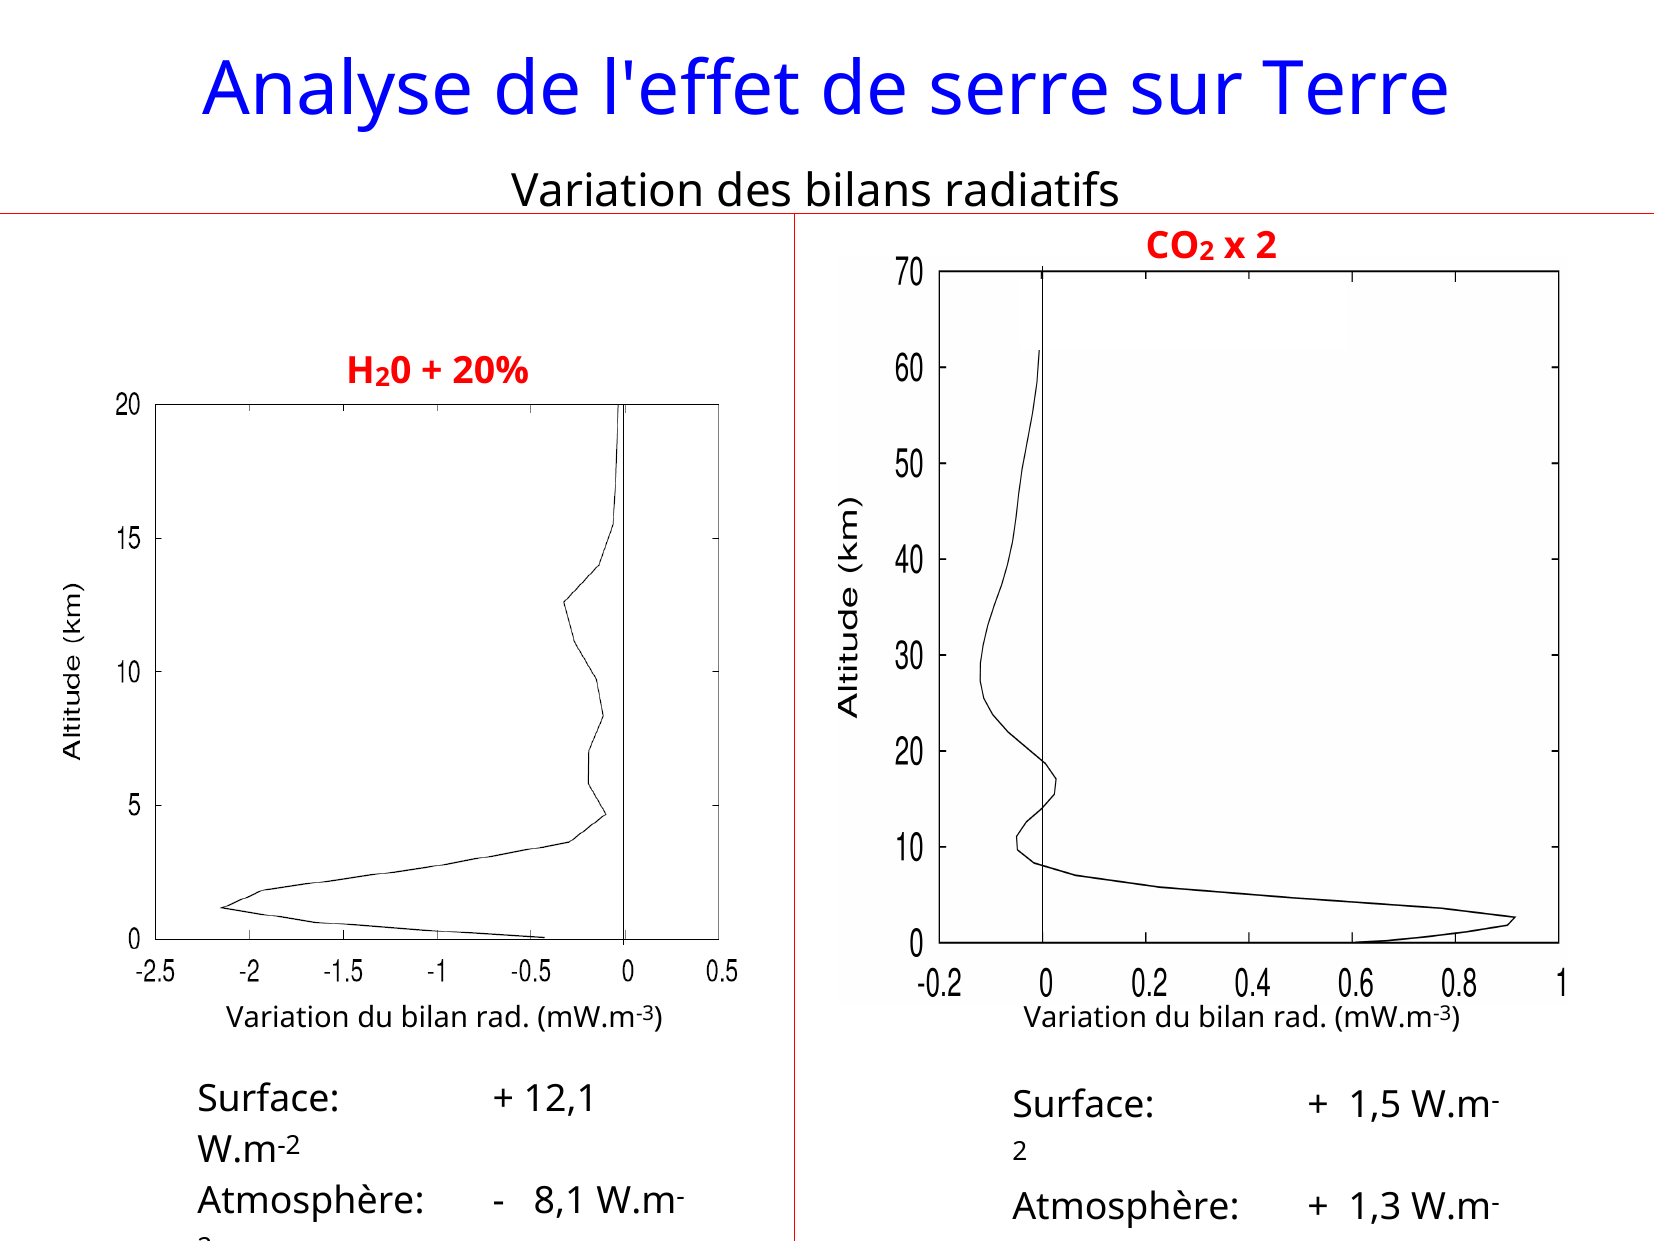

# Analyse de l'effet de serre sur Terre
Variation des bilans radiatifs
CO2 x 2
H20 + 20%
Variation du bilan rad. (mW.m-3)
Variation du bilan rad. (mW.m-3)
Surface: 		+ 12,1 W.m-2
Atmosphère:	- 8,1 W.m-2
Espace: 		- 4,0 W.m-2
Surface: 		+ 1,5 W.m-2
Atmosphère:	+ 1,3 W.m-2
Espace: 		- 2,8 W.m-2